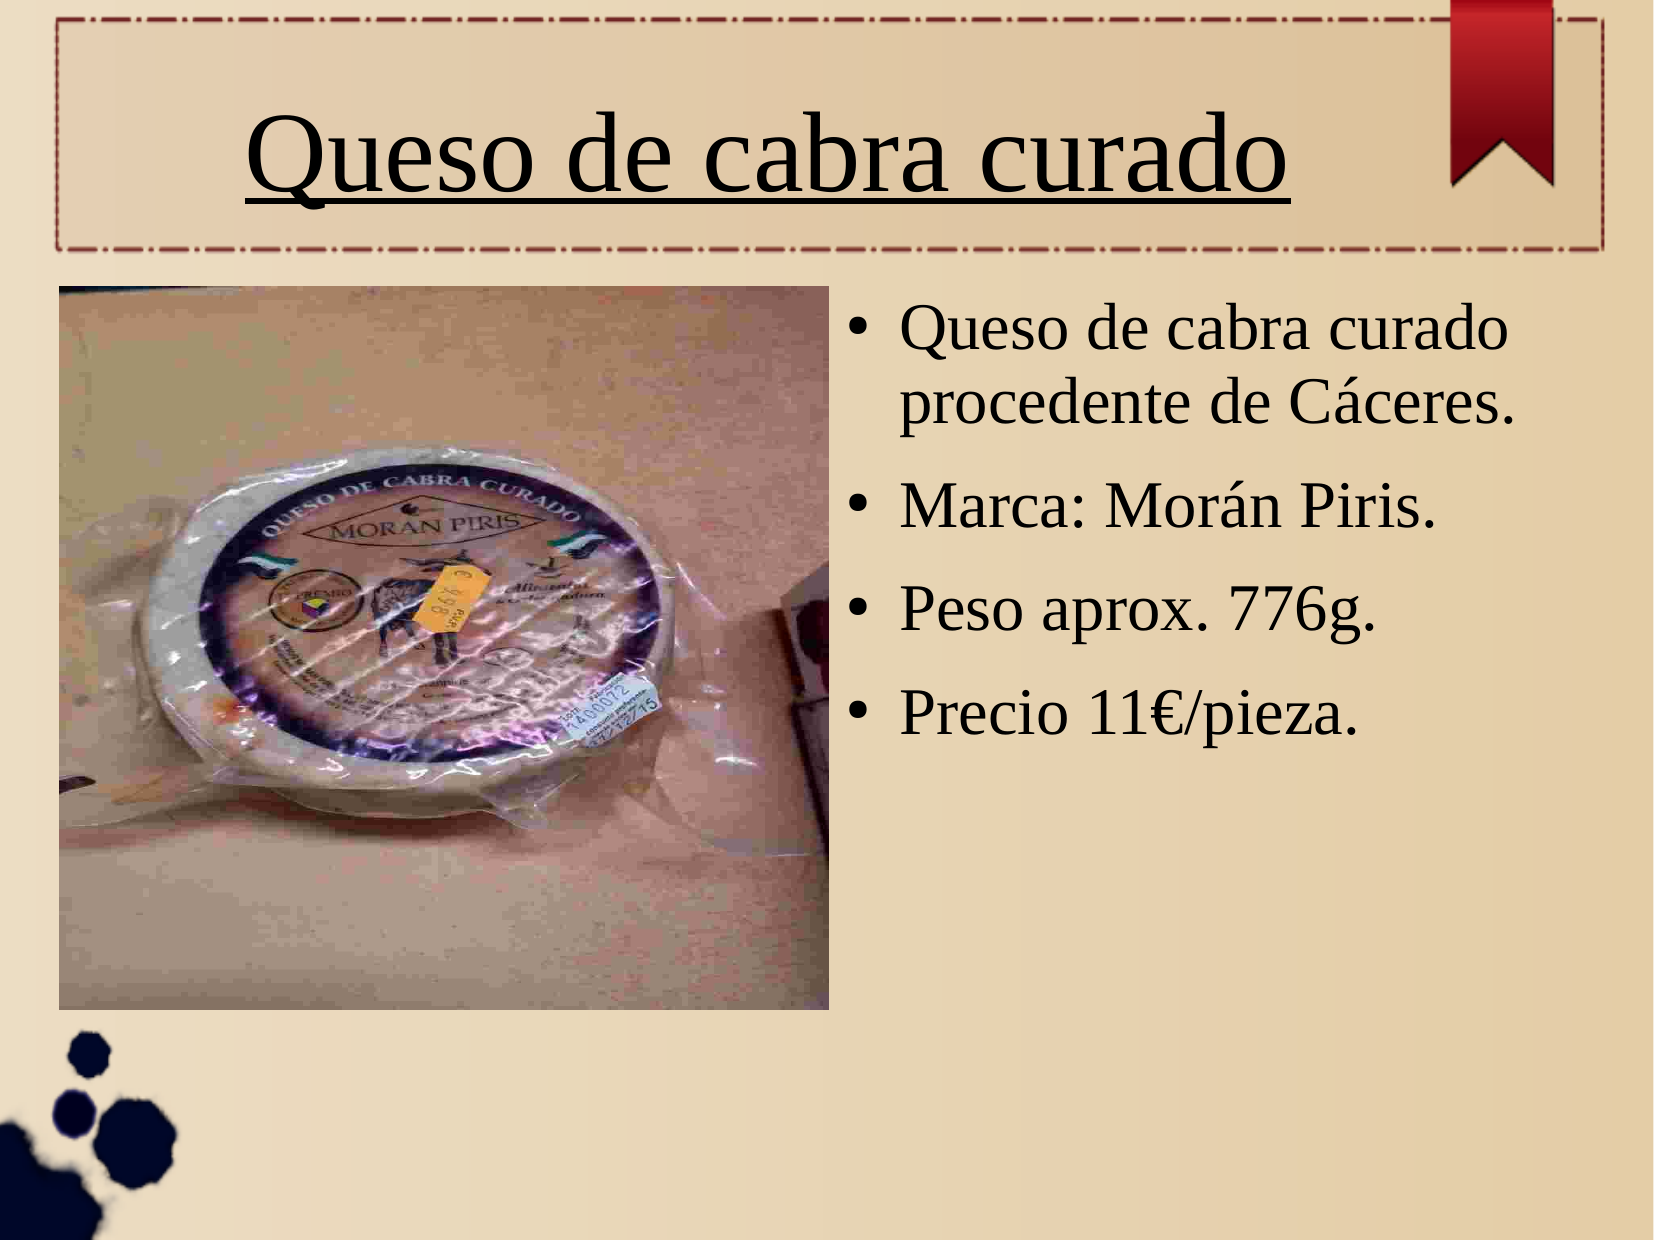

# Queso de cabra curado
Queso de cabra curado procedente de Cáceres.
Marca: Morán Piris.
Peso aprox. 776g.
Precio 11€/pieza.